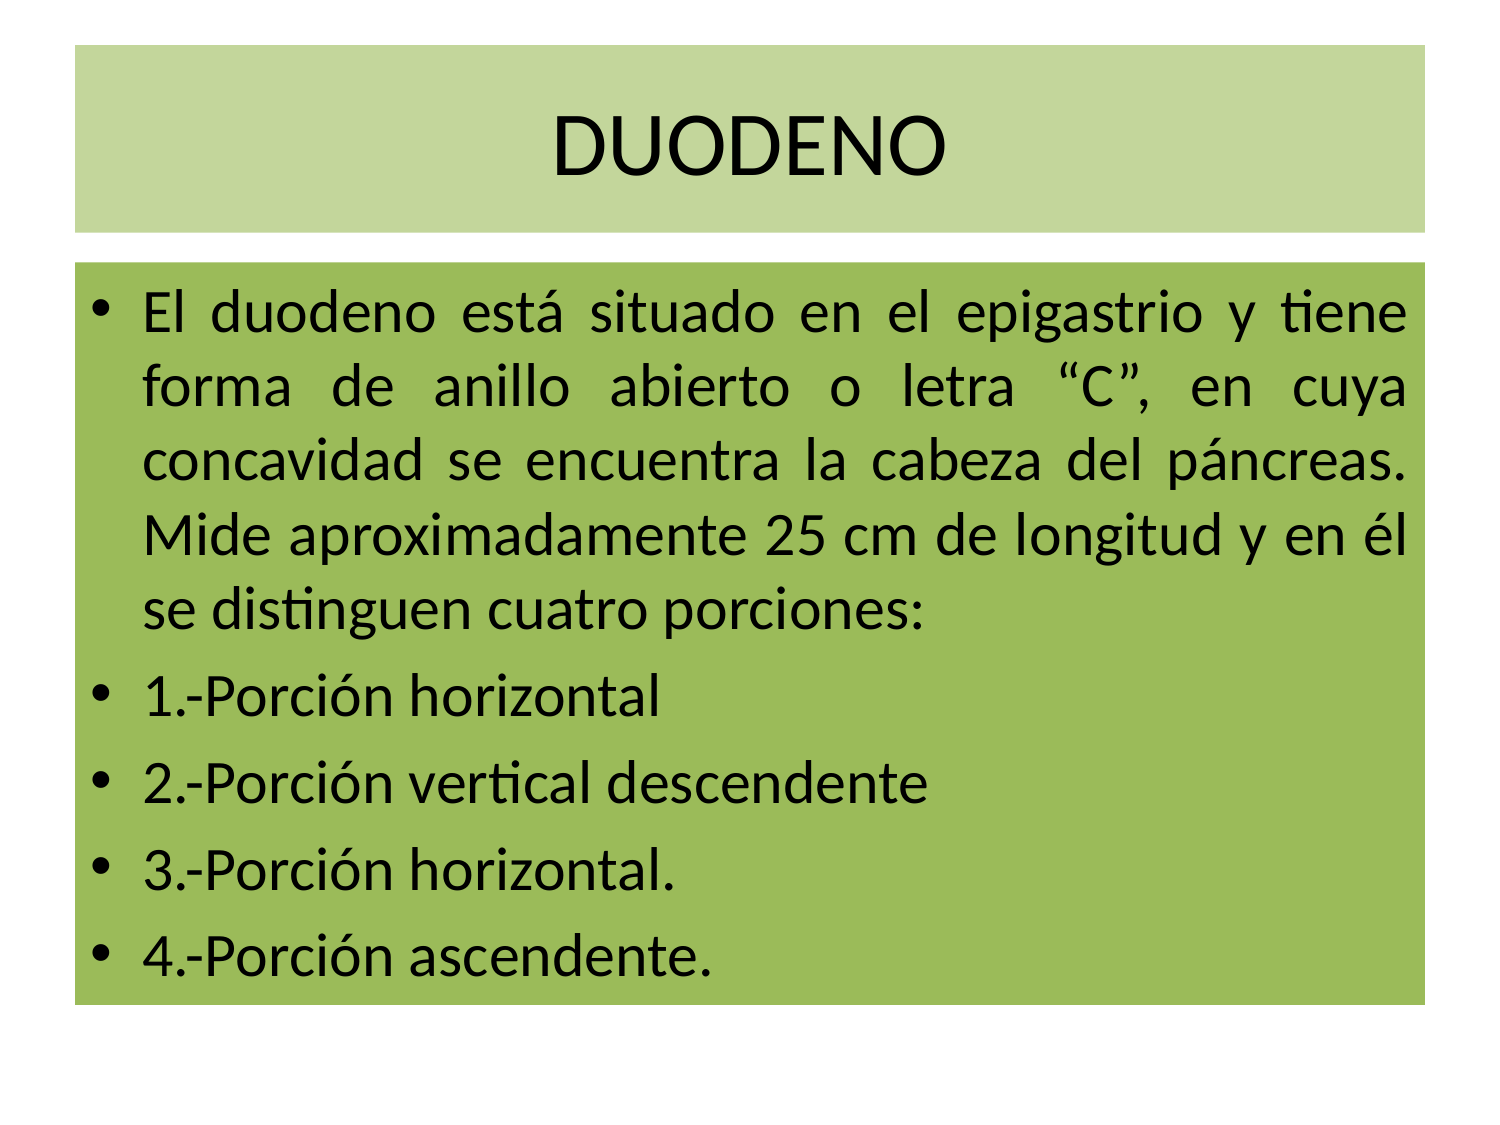

# DUODENO
El duodeno está situado en el epigastrio y tiene forma de anillo abierto o letra “C”, en cuya concavidad se encuentra la cabeza del páncreas. Mide aproximadamente 25 cm de longitud y en él se distinguen cuatro porciones:
1.-Porción horizontal
2.-Porción vertical descendente
3.-Porción horizontal.
4.-Porción ascendente.